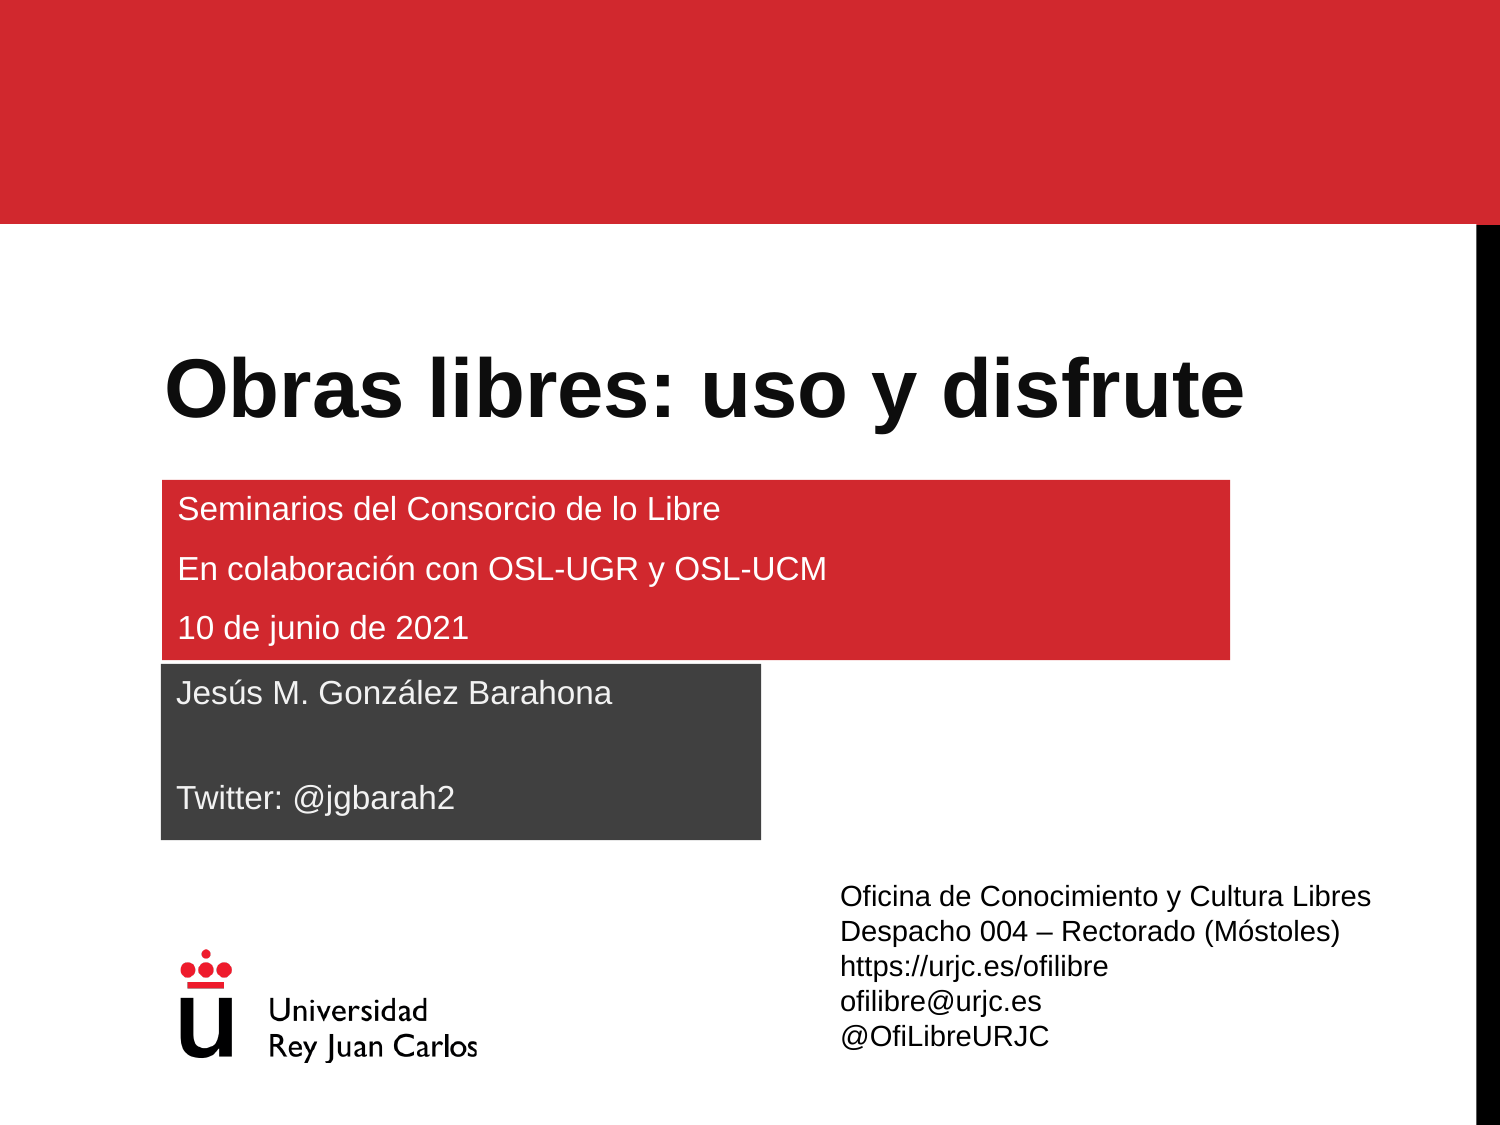

Obras libres: uso y disfrute
Seminarios del Consorcio de lo Libre
En colaboración con OSL-UGR y OSL-UCM
10 de junio de 2021
Jesús M. González Barahona
Twitter: @jgbarah2
Oficina de Conocimiento y Cultura Libres
Despacho 004 – Rectorado (Móstoles)
https://urjc.es/ofilibre
ofilibre@urjc.es
@OfiLibreURJC